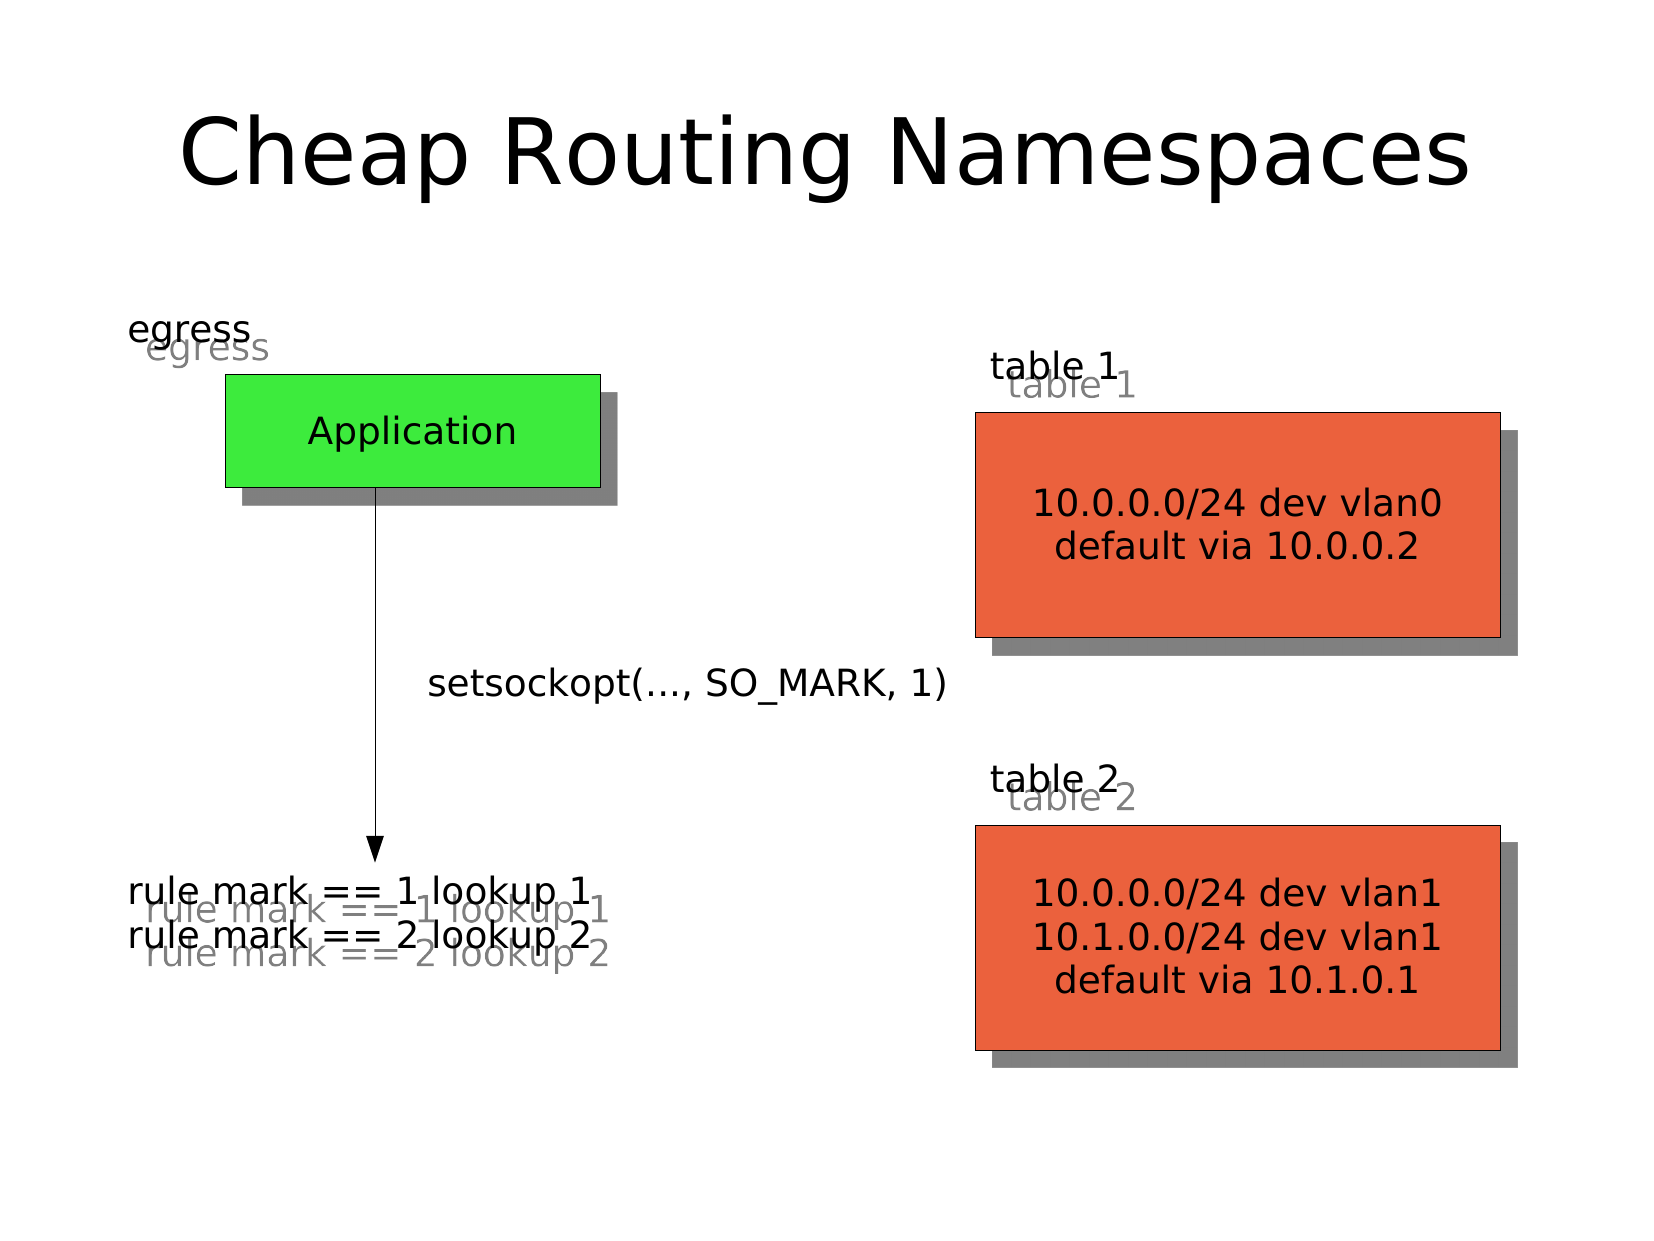

# Cheap Routing Namespaces
egress
table 1
Application
10.0.0.0/24 dev vlan0
default via 10.0.0.2
setsockopt(..., SO_MARK, 1)
table 2
10.0.0.0/24 dev vlan1
10.1.0.0/24 dev vlan1
default via 10.1.0.1
rule mark == 1 lookup 1
rule mark == 2 lookup 2